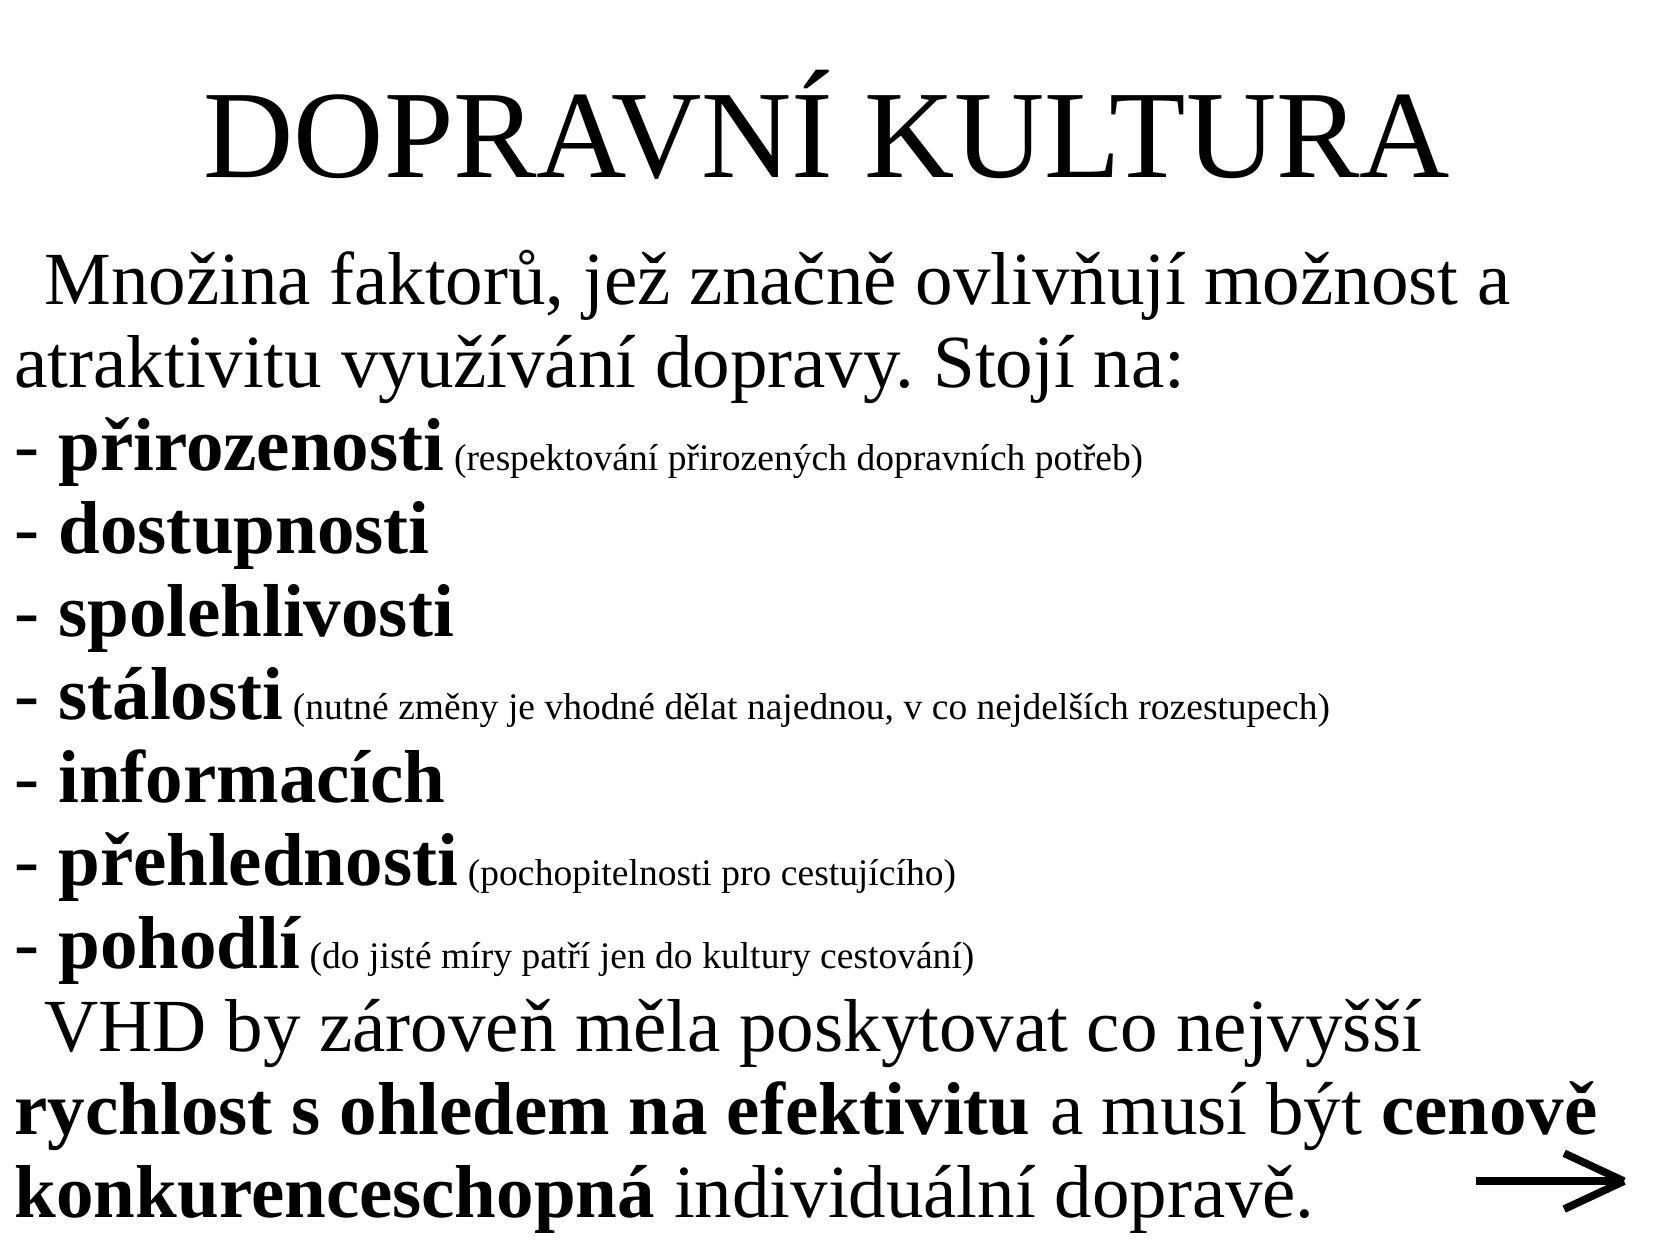

DOPRAVNÍ KULTURA
Množina faktorů, jež značně ovlivňují možnost a atraktivitu využívání dopravy. Stojí na:
- přirozenosti (respektování přirozených dopravních potřeb)
- dostupnosti
- spolehlivosti
- stálosti (nutné změny je vhodné dělat najednou, v co nejdelších rozestupech)
- informacích
- přehlednosti (pochopitelnosti pro cestujícího)
- pohodlí (do jisté míry patří jen do kultury cestování)
VHD by zároveň měla poskytovat co nejvyšší rychlost s ohledem na efektivitu a musí být cenově konkurenceschopná individuální dopravě.